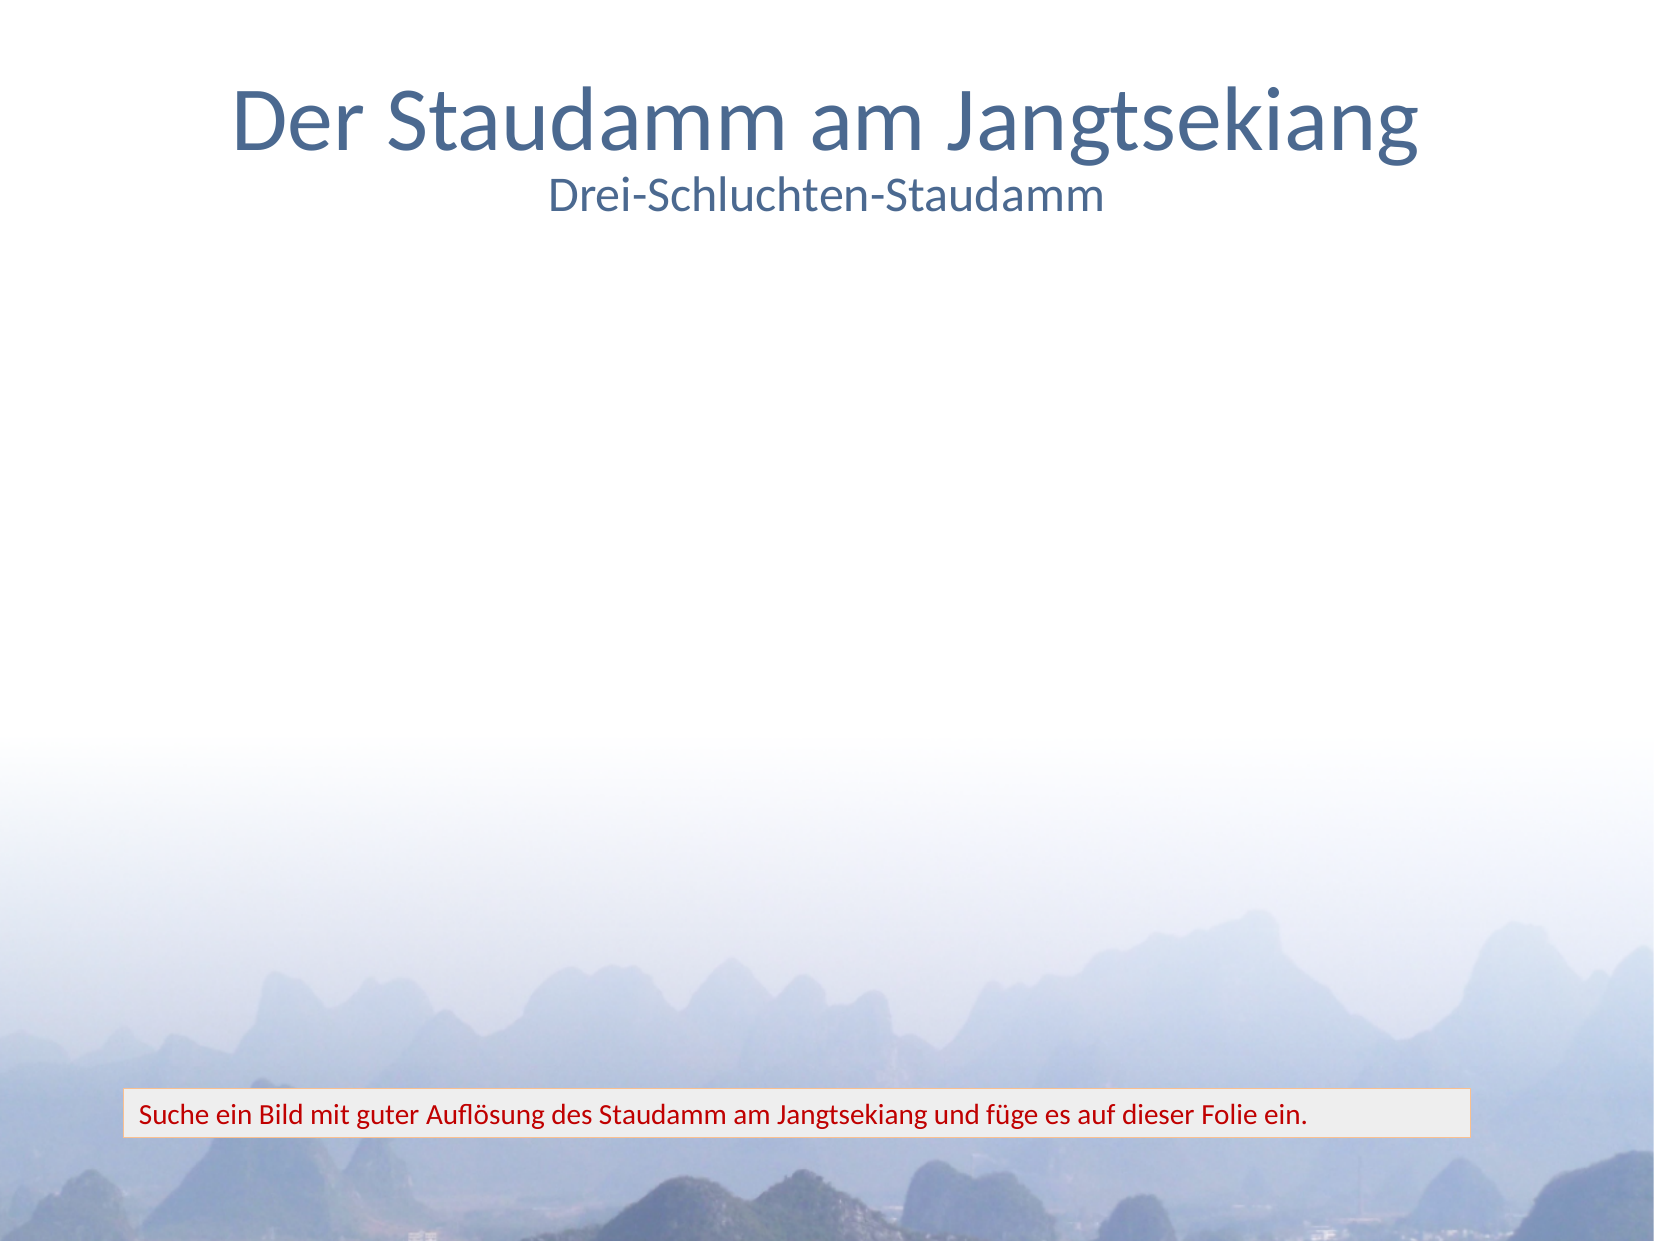

# Der Staudamm am Jangtsekiang
Drei-Schluchten-Staudamm
Suche ein Bild mit guter Auflösung des Staudamm am Jangtsekiang und füge es auf dieser Folie ein.